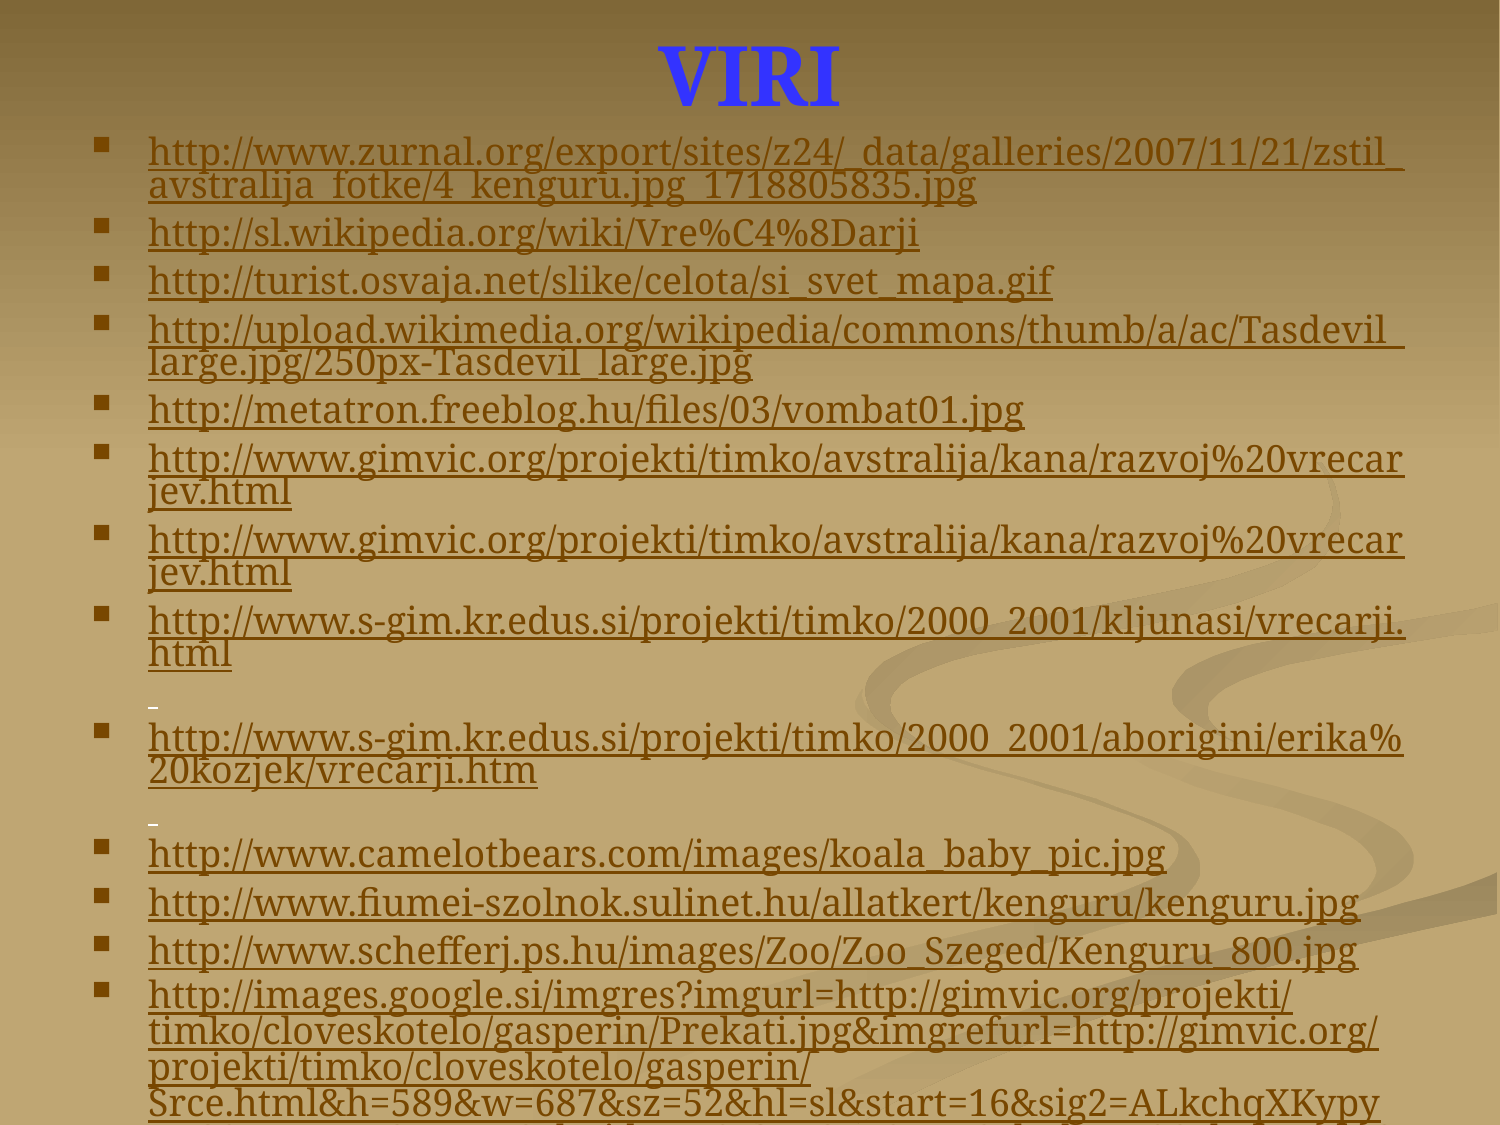

# VIRI
http://www.zurnal.org/export/sites/z24/_data/galleries/2007/11/21/zstil_avstralija_fotke/4_kenguru.jpg_1718805835.jpg
http://sl.wikipedia.org/wiki/Vre%C4%8Darji
http://turist.osvaja.net/slike/celota/si_svet_mapa.gif
http://upload.wikimedia.org/wikipedia/commons/thumb/a/ac/Tasdevil_large.jpg/250px-Tasdevil_large.jpg
http://metatron.freeblog.hu/files/03/vombat01.jpg
http://www.gimvic.org/projekti/timko/avstralija/kana/razvoj%20vrecarjev.html
http://www.gimvic.org/projekti/timko/avstralija/kana/razvoj%20vrecarjev.html
http://www.s-gim.kr.edus.si/projekti/timko/2000_2001/kljunasi/vrecarji.html
http://www.s-gim.kr.edus.si/projekti/timko/2000_2001/aborigini/erika%20kozjek/vrecarji.htm
http://www.camelotbears.com/images/koala_baby_pic.jpg
http://www.fiumei-szolnok.sulinet.hu/allatkert/kenguru/kenguru.jpg
http://www.schefferj.ps.hu/images/Zoo/Zoo_Szeged/Kenguru_800.jpg
http://images.google.si/imgres?imgurl=http://gimvic.org/projekti/timko/cloveskotelo/gasperin/Prekati.jpg&imgrefurl=http://gimvic.org/projekti/timko/cloveskotelo/gasperin/Srce.html&h=589&w=687&sz=52&hl=sl&start=16&sig2=ALkchqXKypywr30TrLuasg&um=1&tbnid=cr_0tOpy2Va0LM:&tbnh=119&tbnw=139&ei=Vq1OSPS0OYLk1gafwPT6Cw&prev=/images%3Fq%3Dsrce%26um%3D1%26hl%3Dsl%26rlz%3D1T4PCTA_enSI267SI268
Biologija 8, Bernarda Novak, DZS, 2000, Ljubljana